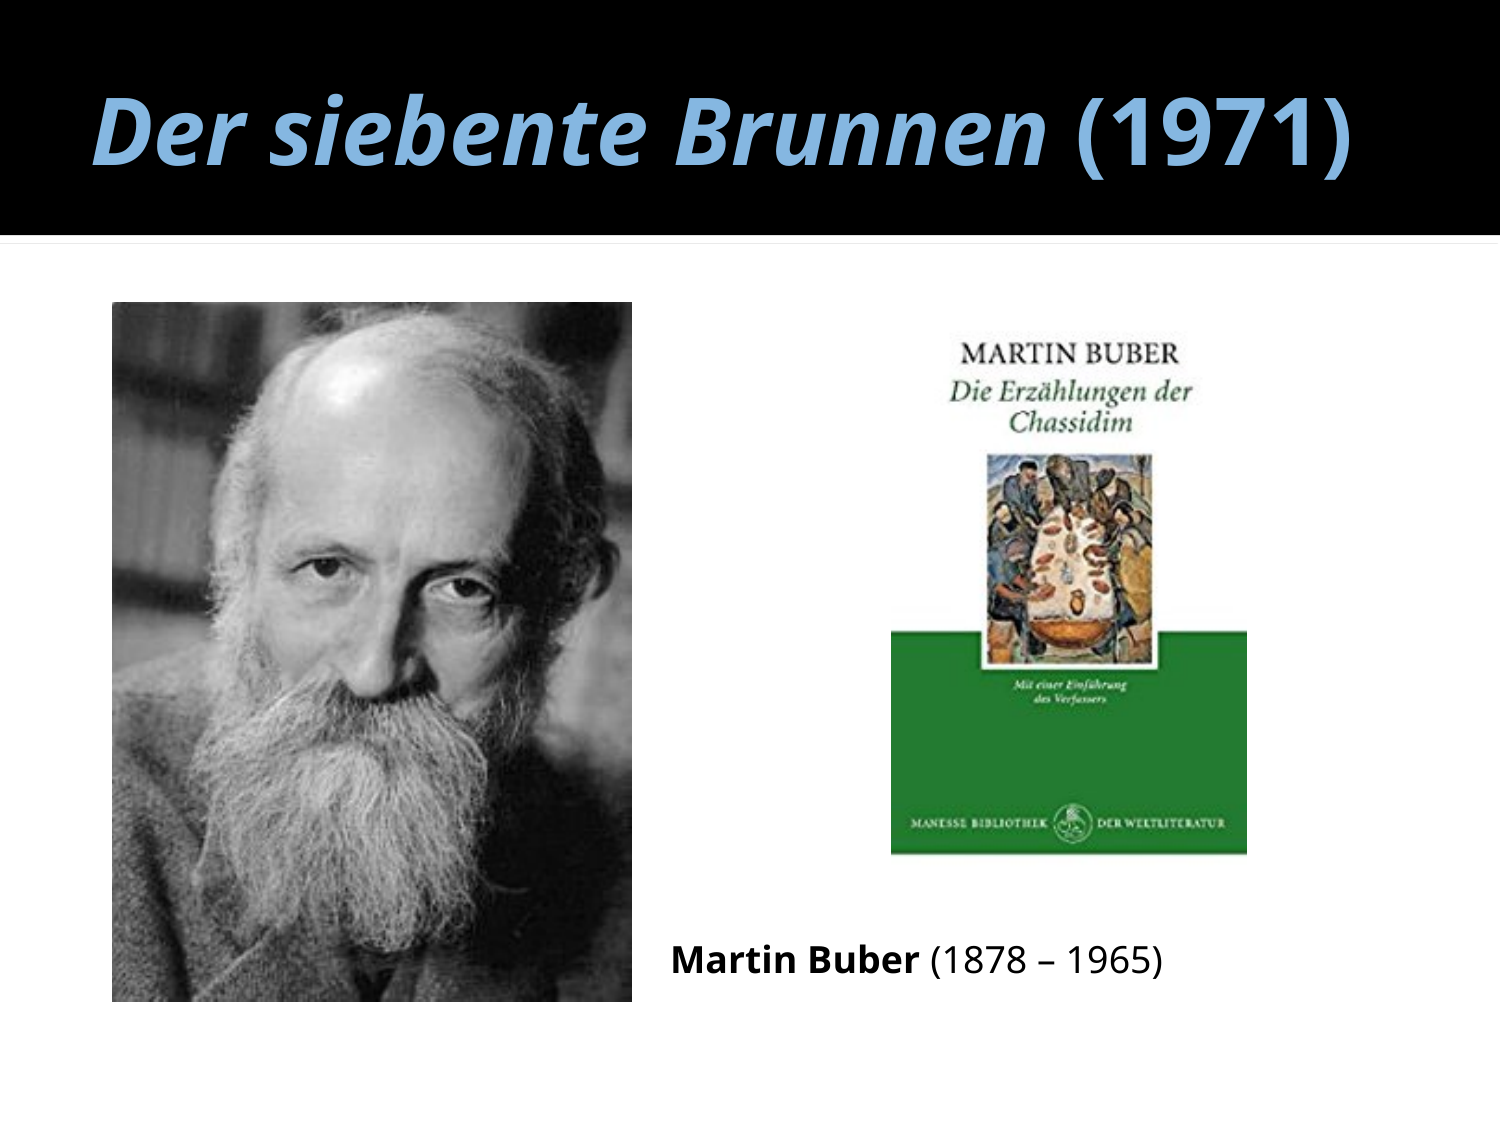

# Der siebente Brunnen (1971)
Martin Buber (1878 – 1965)